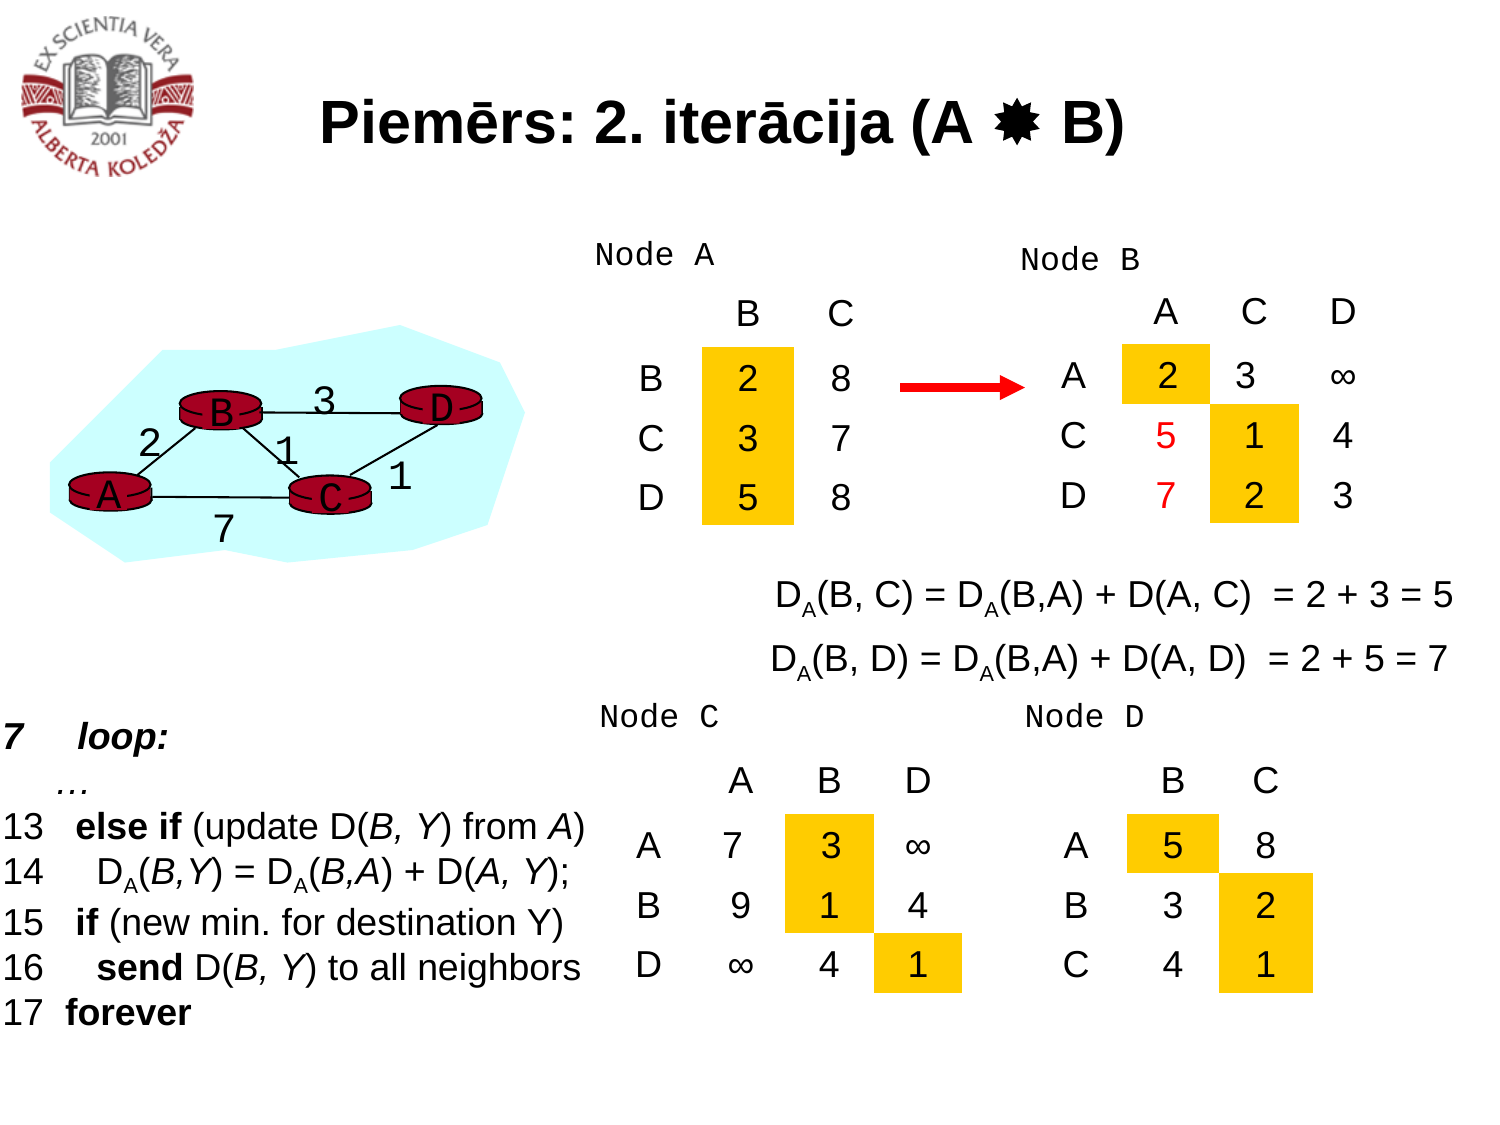

# Piemērs: 2. iterācija (A  B)
Node A
Node B
| | A | C | D |
| --- | --- | --- | --- |
| A | 2 | 3 | ∞ |
| C | 5 | 1 | 4 |
| D | 7 | 2 | 3 |
| | B | C |
| --- | --- | --- |
| B | 2 | 8 |
| C | 3 | 7 |
| D | 5 | 8 |
3
D
B
2
1
1
A
C
7
DA(B, C) = DA(B,A) + D(A, C) = 2 + 3 = 5
DA(B, D) = DA(B,A) + D(A, D) = 2 + 5 = 7
Node C
Node D
loop:
 …
13 else if (update D(B, Y) from A)
14 DA(B,Y) = DA(B,A) + D(A, Y);
15 if (new min. for destination Y)
16 send D(B, Y) to all neighbors
17 forever
| | A | B | D |
| --- | --- | --- | --- |
| A | 7 | 3 | ∞ |
| B | 9 | 1 | 4 |
| D | ∞ | 4 | 1 |
| | B | C |
| --- | --- | --- |
| A | 5 | 8 |
| B | 3 | 2 |
| C | 4 | 1 |